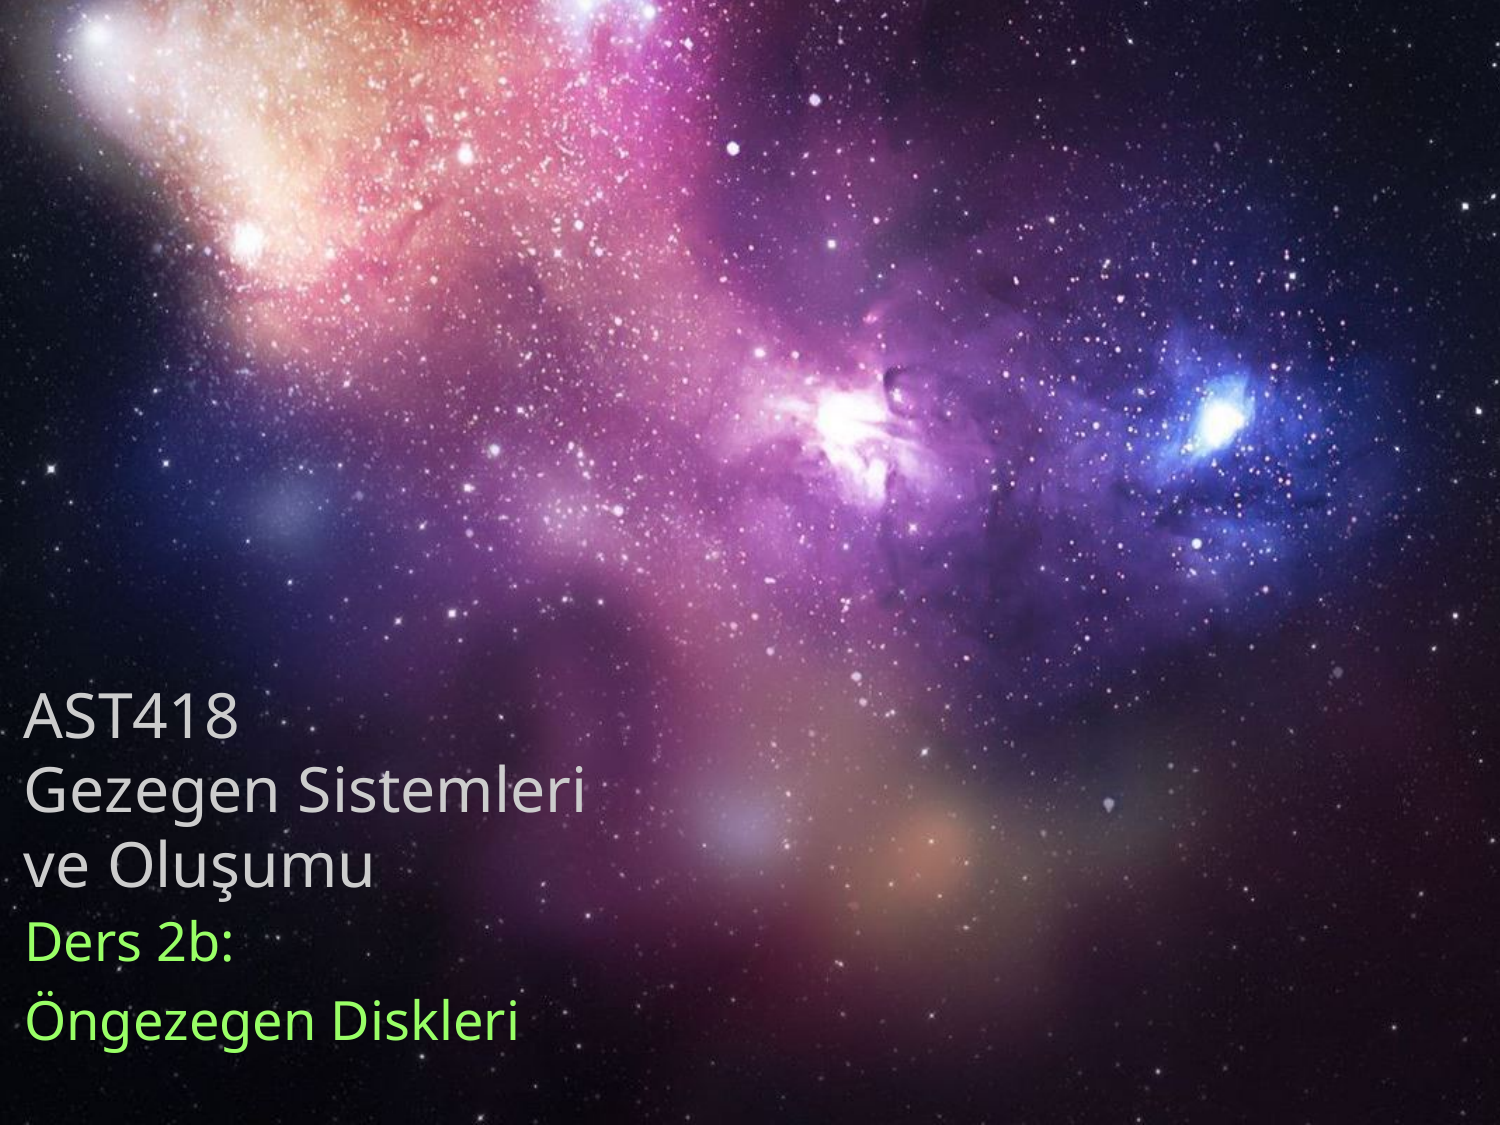

# AST418 Gezegen Sistemleri ve Oluşumu
Ders 2b:
Öngezegen Diskleri